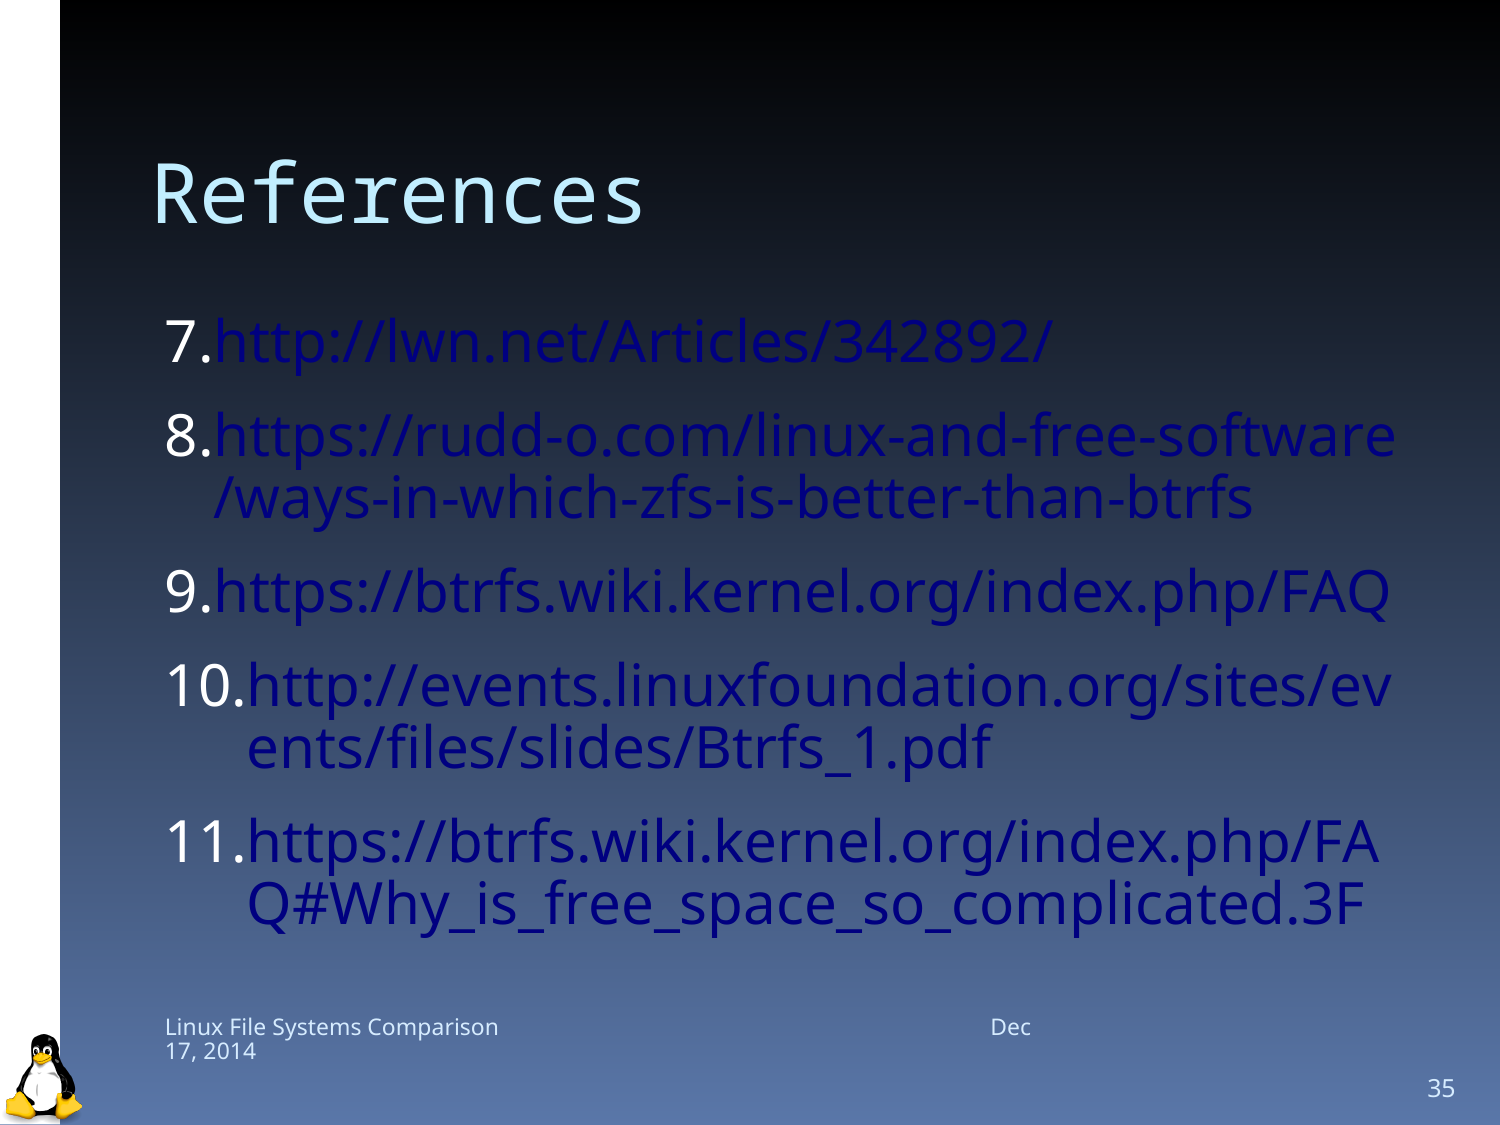

# References
http://lwn.net/Articles/342892/
https://rudd-o.com/linux-and-free-software/ways-in-which-zfs-is-better-than-btrfs
https://btrfs.wiki.kernel.org/index.php/FAQ
http://events.linuxfoundation.org/sites/events/files/slides/Btrfs_1.pdf
https://btrfs.wiki.kernel.org/index.php/FAQ#Why_is_free_space_so_complicated.3F
Linux File Systems Comparison Dec 17, 2014
Dec 17, 2014
35